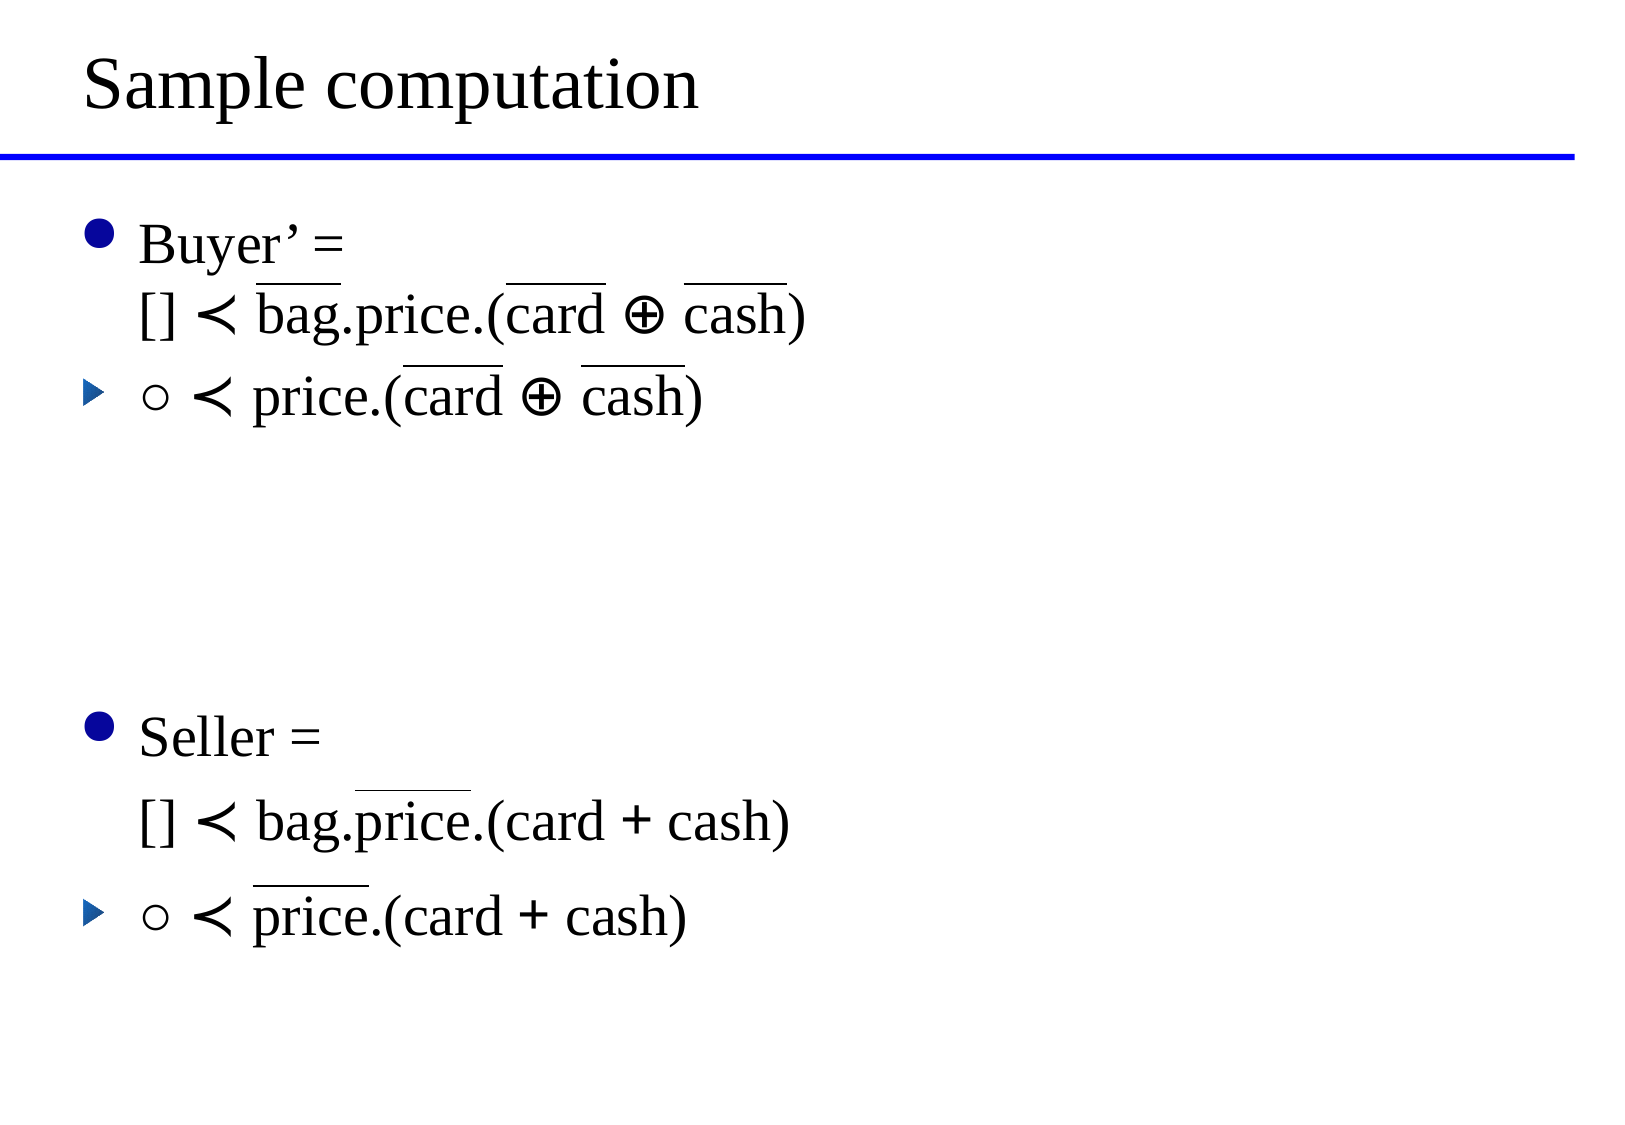

# Sample computation
Buyer’ =
[] ≺ bag.price.(card ⊕ cash)
○ ≺ price.(card ⊕ cash)
Seller =
[] ≺ bag.price.(card + cash)
○ ≺ price.(card + cash)